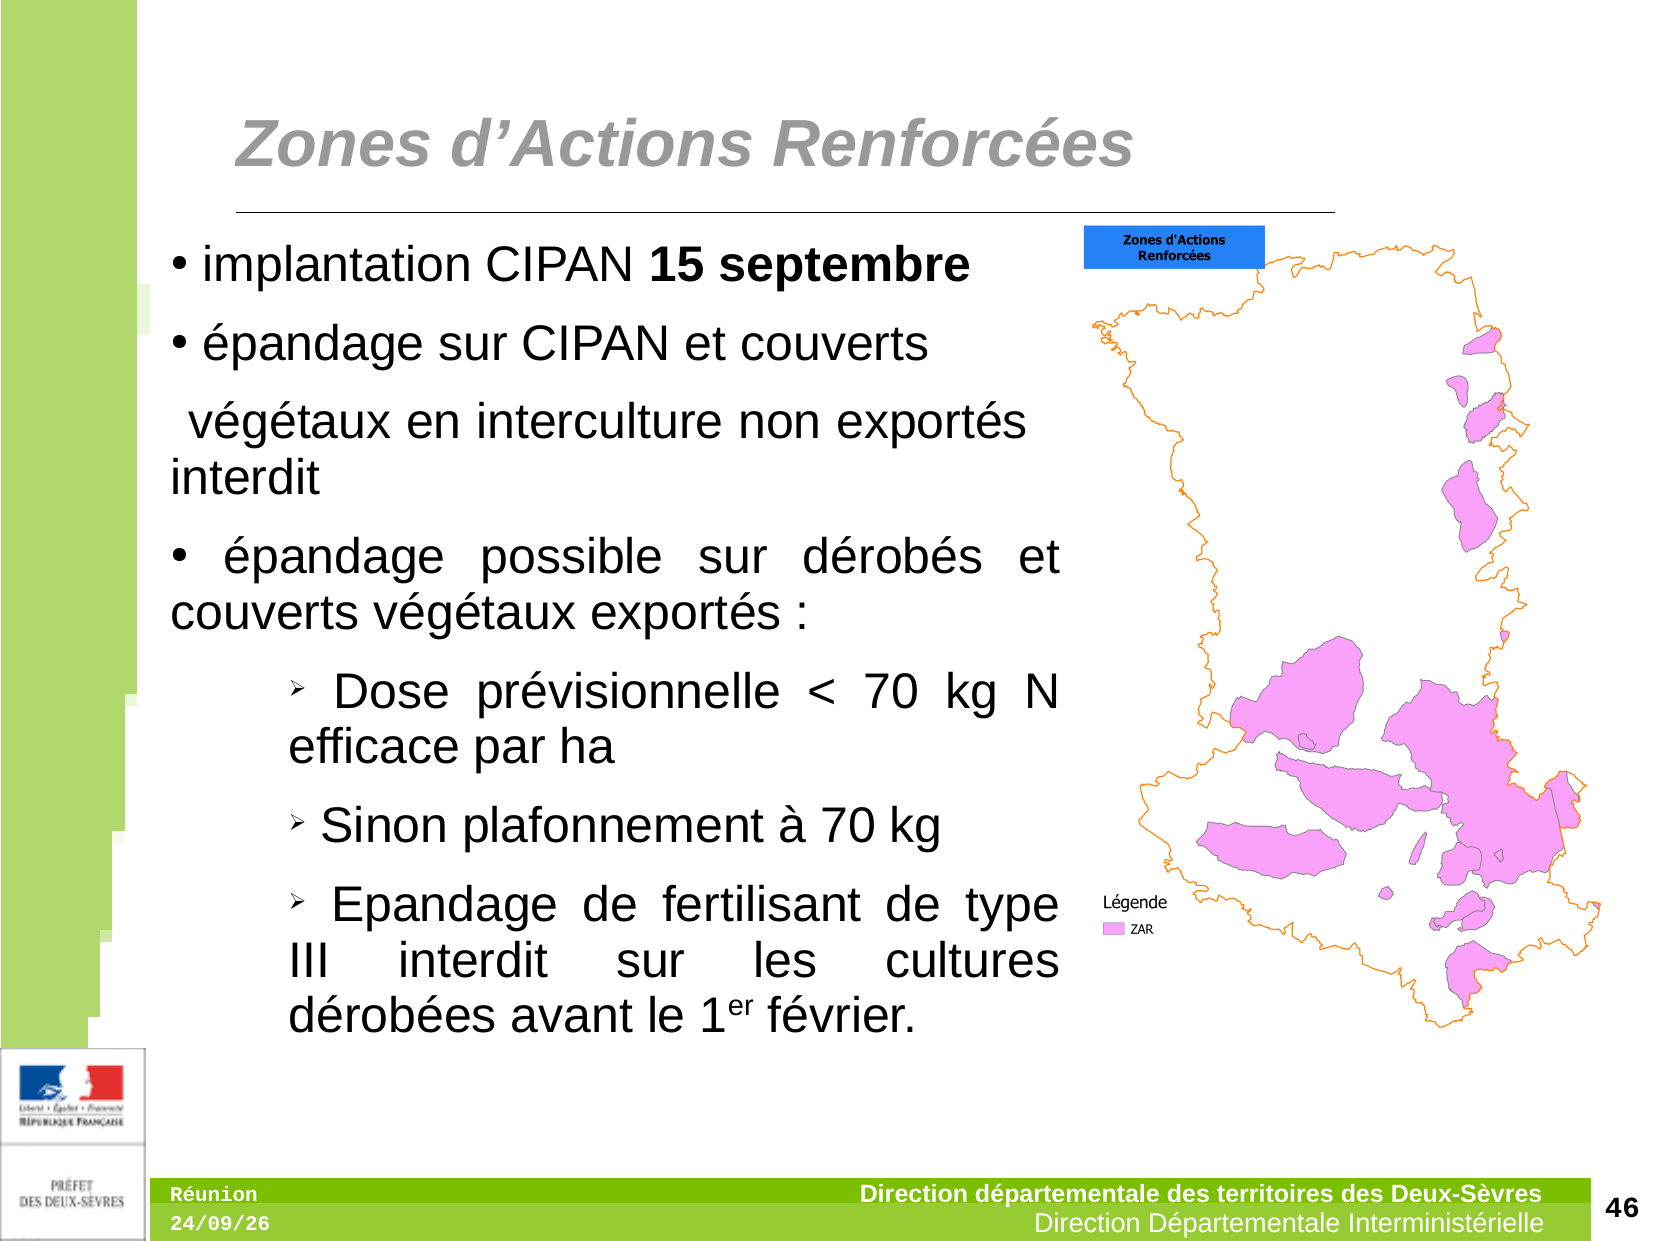

Zones d’Actions Renforcées
# implantation CIPAN 15 septembre
 épandage sur CIPAN et couverts
végétaux en interculture non exportés 	interdit
 épandage possible sur dérobés et couverts végétaux exportés :
 Dose prévisionnelle < 70 kg N efficace par ha
 Sinon plafonnement à 70 kg
 Epandage de fertilisant de type III interdit sur les cultures dérobées avant le 1er février.
Réunion